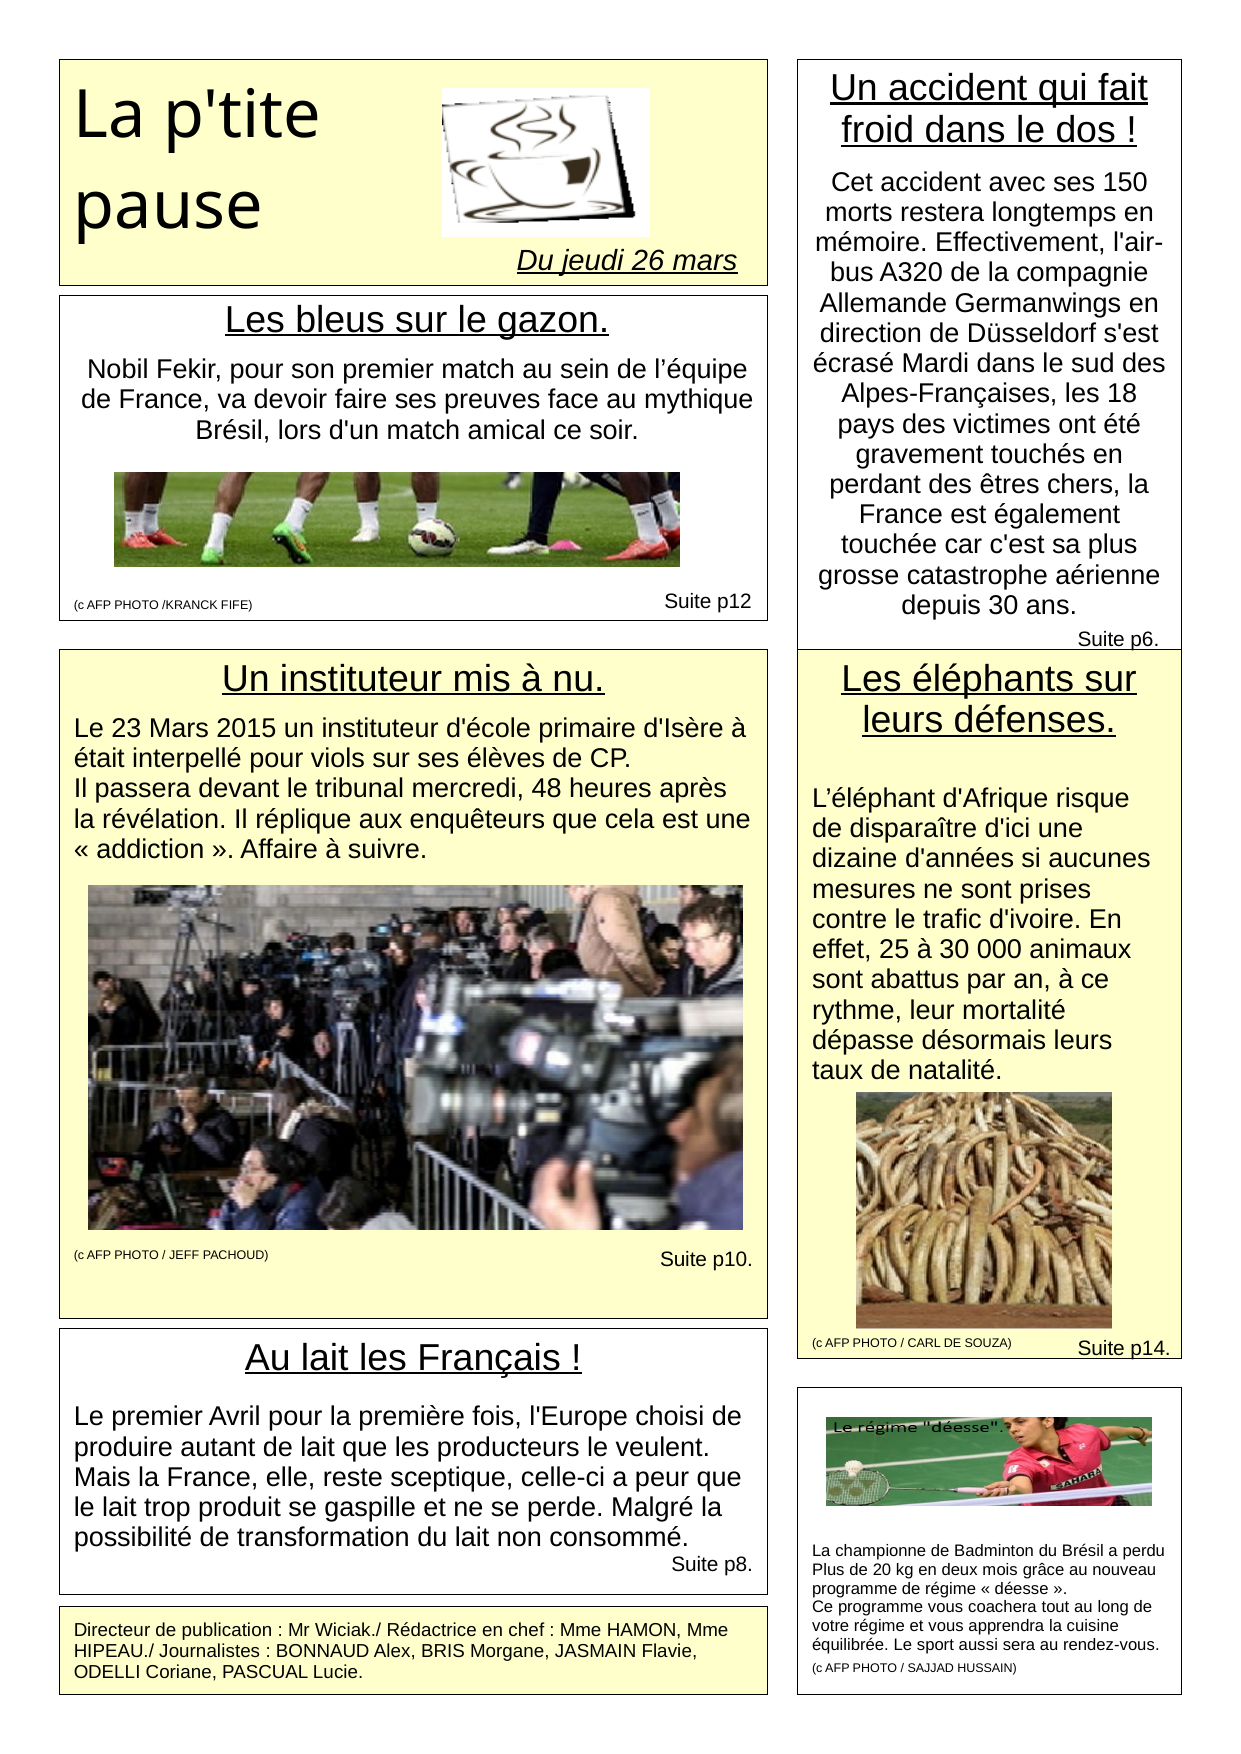

La p'tite
pause
Un accident qui fait froid dans le dos !
Cet accident avec ses 150 morts restera longtemps en mémoire. Effectivement, l'air-bus A320 de la compagnie Allemande Germanwings en direction de Düsseldorf s'est écrasé Mardi dans le sud des Alpes-Françaises, les 18 pays des victimes ont été gravement touchés en perdant des êtres chers, la France est également touchée car c'est sa plus grosse catastrophe aérienne depuis 30 ans.
Du jeudi 26 mars
Les bleus sur le gazon.
Nobil Fekir, pour son premier match au sein de l’équipe
de France, va devoir faire ses preuves face au mythique
Brésil, lors d'un match amical ce soir.
Suite p12
(c AFP PHOTO /KRANCK FIFE)
Suite p6.
Un instituteur mis à nu.
Le 23 Mars 2015 un instituteur d'école primaire d'Isère à était interpellé pour viols sur ses élèves de CP.
Il passera devant le tribunal mercredi, 48 heures après la révélation. Il réplique aux enquêteurs que cela est une « addiction ». Affaire à suivre.
Les éléphants sur leurs défenses.
L’éléphant d'Afrique risque de disparaître d'ici une dizaine d'années si aucunes mesures ne sont prises contre le trafic d'ivoire. En effet, 25 à 30 000 animaux sont abattus par an, à ce rythme, leur mortalité dépasse désormais leurs taux de natalité.
Suite p10.
(c AFP PHOTO / JEFF PACHOUD)
Au lait les Français !
Le premier Avril pour la première fois, l'Europe choisi de produire autant de lait que les producteurs le veulent. Mais la France, elle, reste sceptique, celle-ci a peur que le lait trop produit se gaspille et ne se perde. Malgré la possibilité de transformation du lait non consommé.
Suite p8.
Suite p14.
(c AFP PHOTO / CARL DE SOUZA)
La championne de Badminton du Brésil a perdu
Plus de 20 kg en deux mois grâce au nouveau
programme de régime « déesse ».
Ce programme vous coachera tout au long de
votre régime et vous apprendra la cuisine
équilibrée. Le sport aussi sera au rendez-vous.
Directeur de publication : Mr Wiciak./ Rédactrice en chef : Mme HAMON, Mme
HIPEAU./ Journalistes : BONNAUD Alex, BRIS Morgane, JASMAIN Flavie,
ODELLI Coriane, PASCUAL Lucie.
(c AFP PHOTO / SAJJAD HUSSAIN)